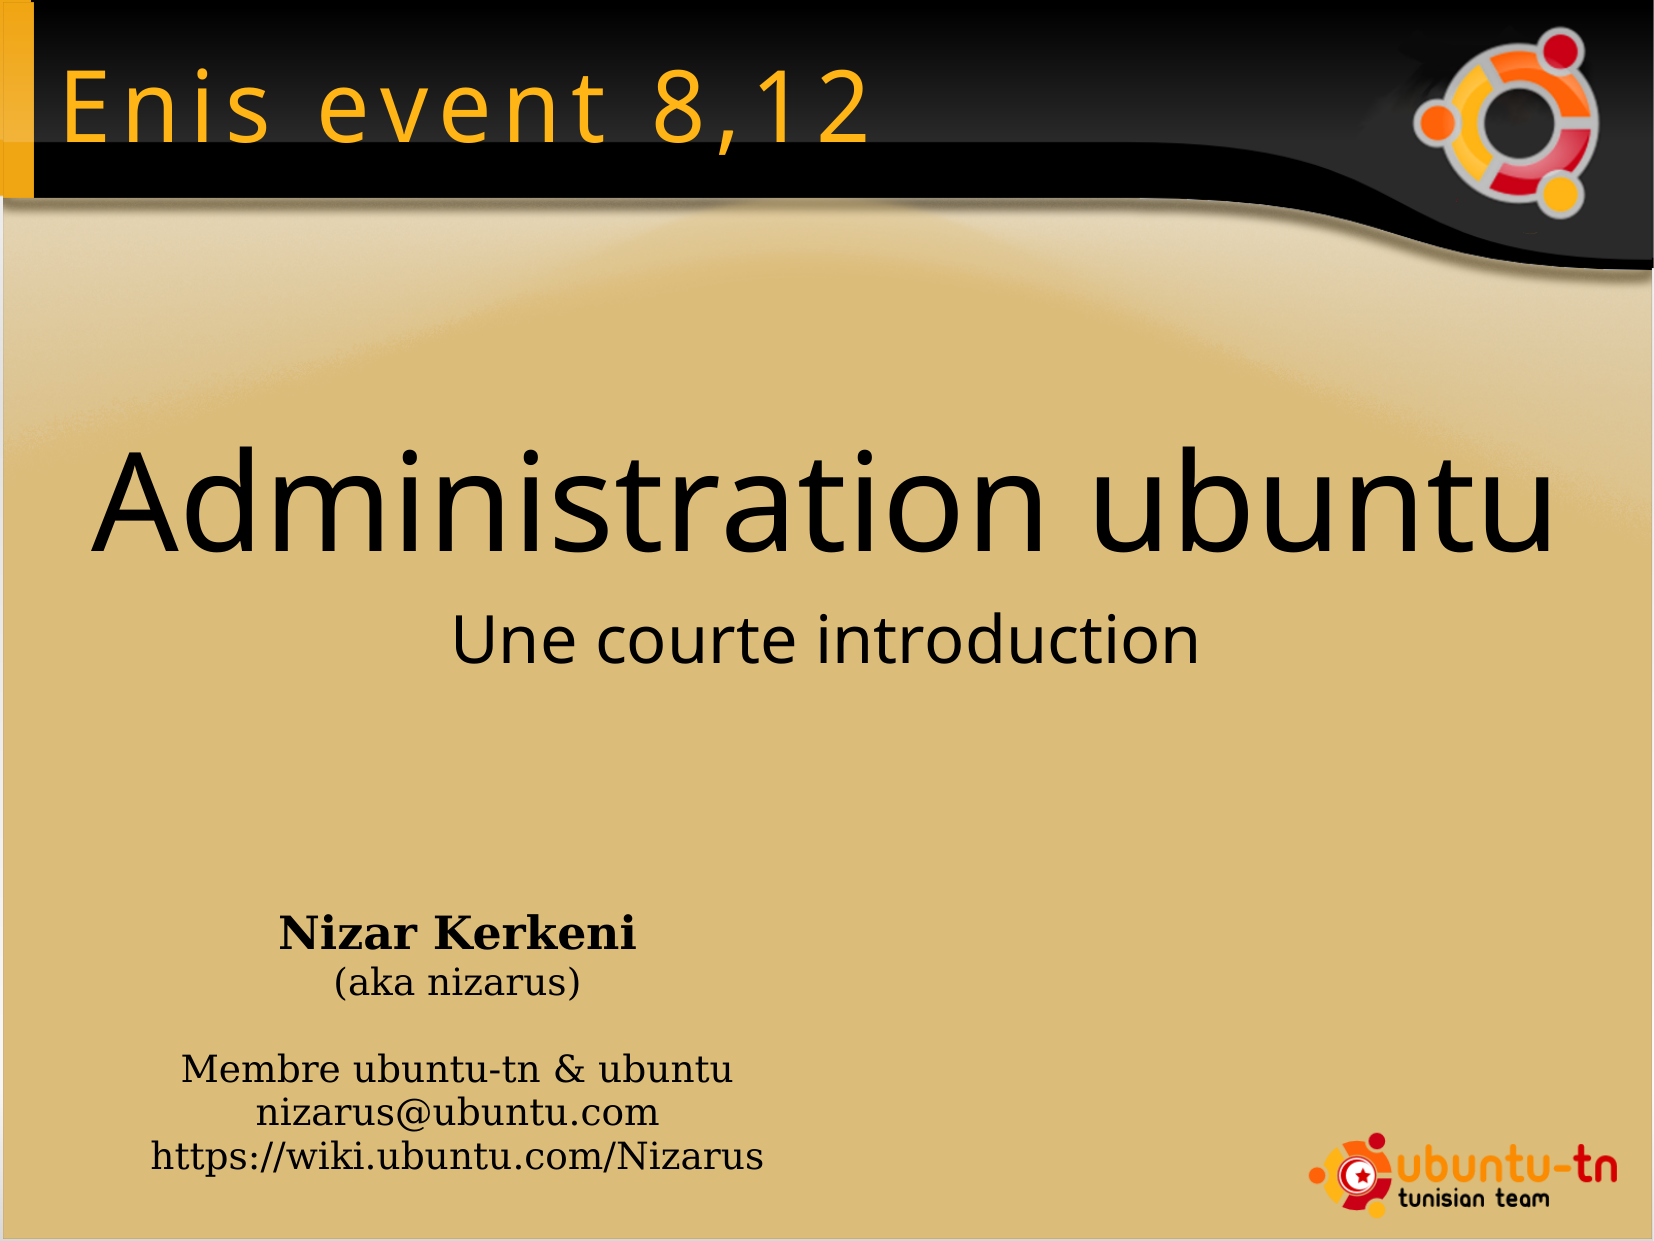

# Enis event 8,12
Administration ubuntu
Une courte introduction
Nizar Kerkeni
(aka nizarus)
Membre ubuntu-tn & ubuntu
nizarus@ubuntu.com
https://wiki.ubuntu.com/Nizarus